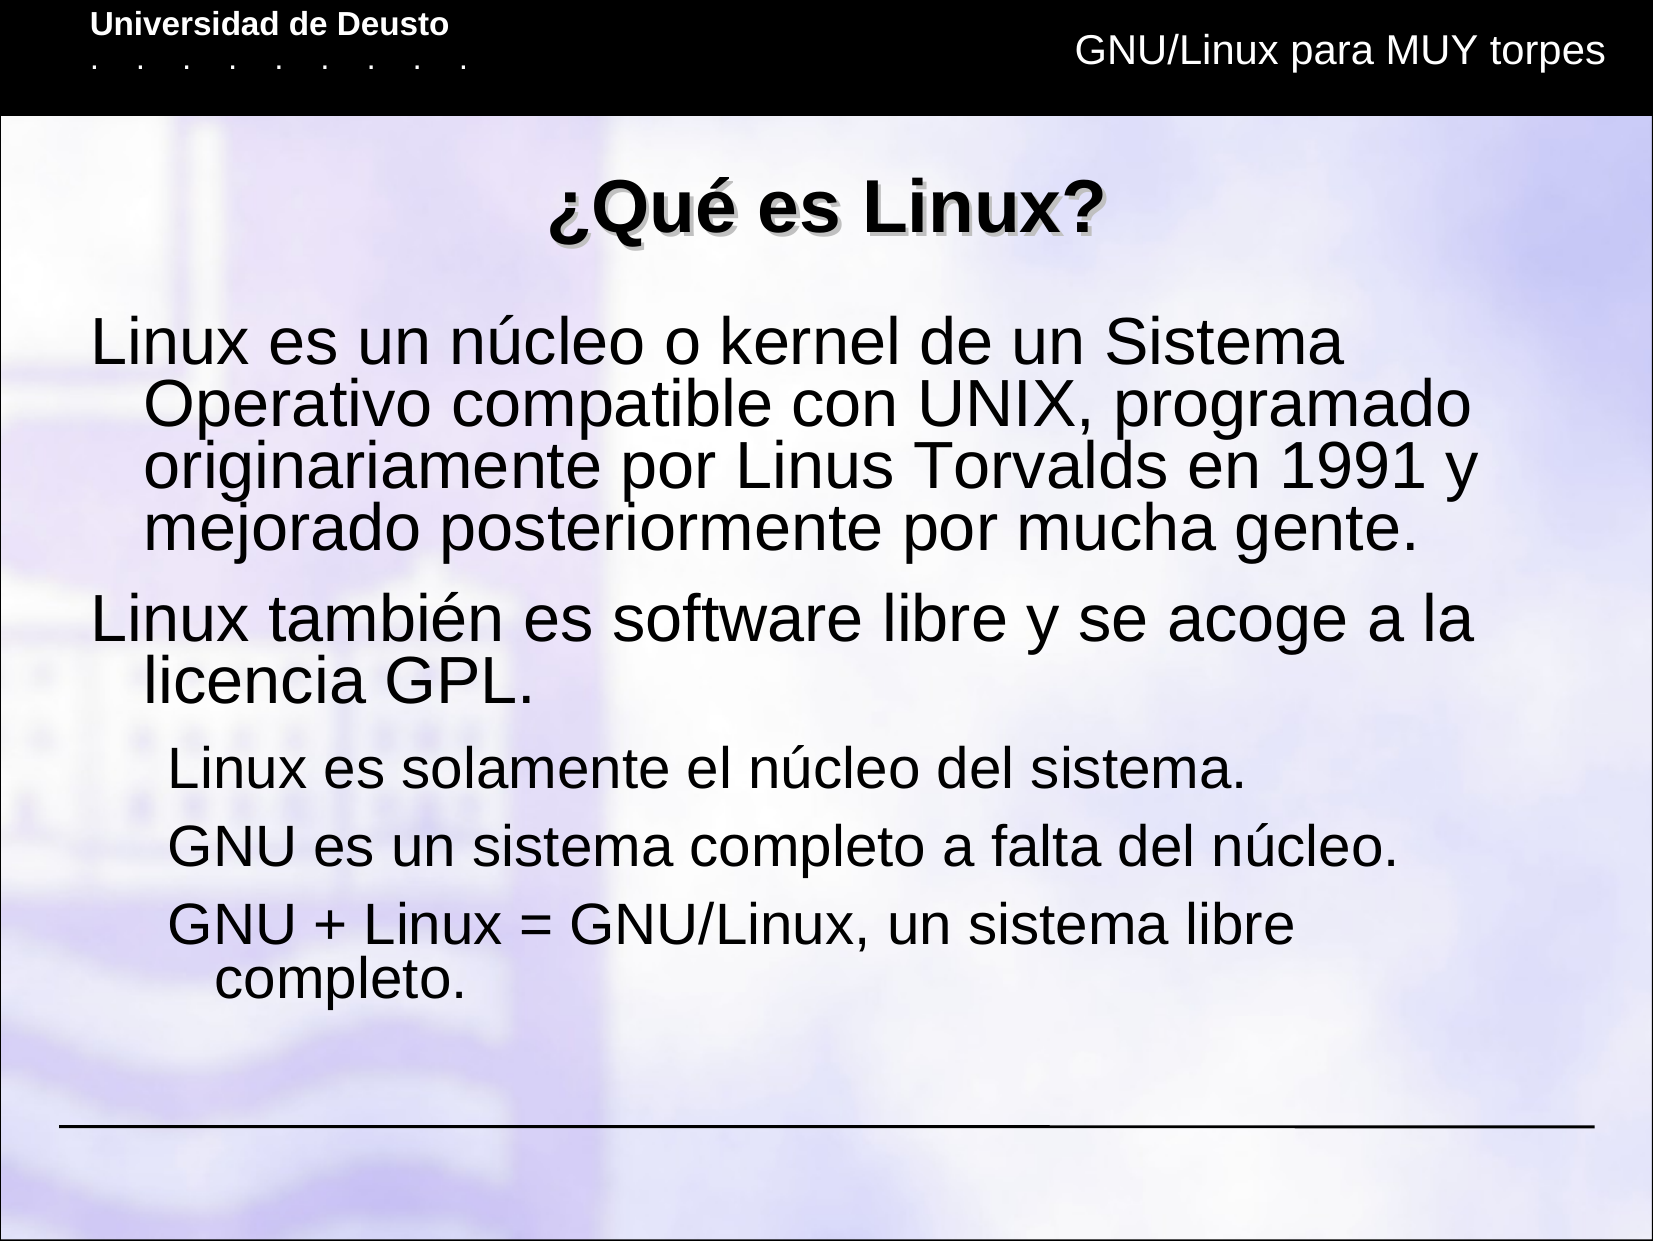

# ¿Qué es Linux?
Linux es un núcleo o kernel de un Sistema Operativo compatible con UNIX, programado originariamente por Linus Torvalds en 1991 y mejorado posteriormente por mucha gente.
Linux también es software libre y se acoge a la licencia GPL.
Linux es solamente el núcleo del sistema.
GNU es un sistema completo a falta del núcleo.
GNU + Linux = GNU/Linux, un sistema libre completo.